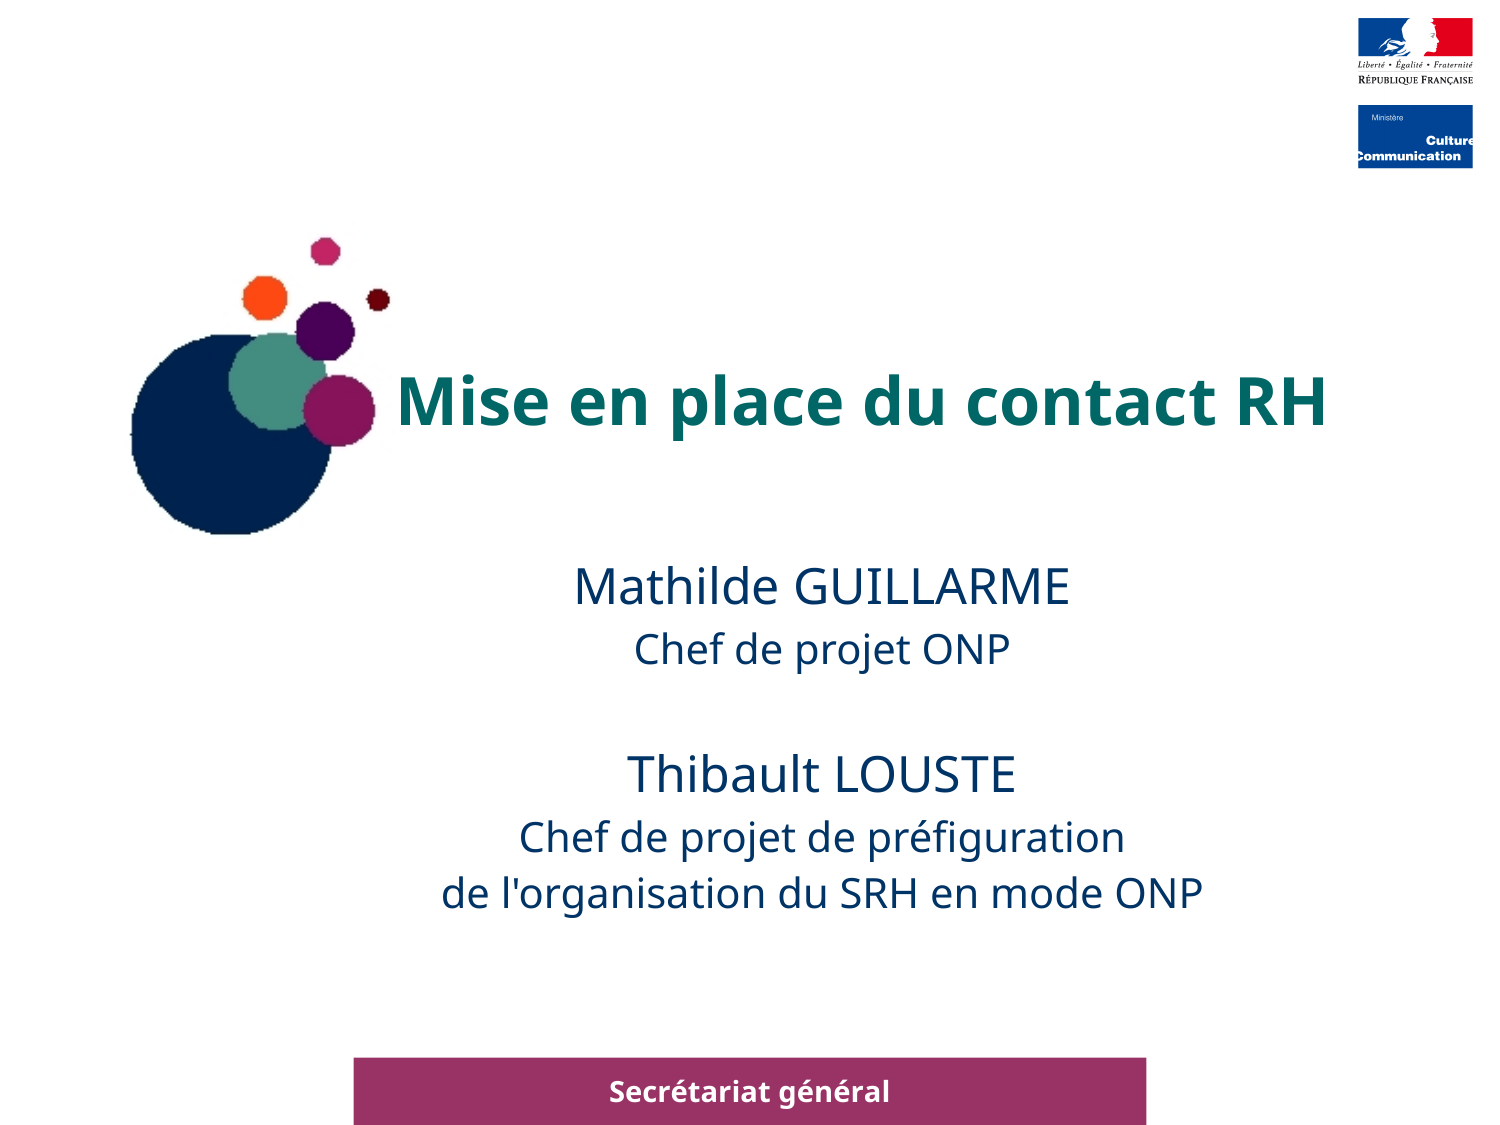

# Mise en place du contact RH
Mathilde GUILLARME
Chef de projet ONP
Thibault LOUSTE
Chef de projet de préfiguration
 de l'organisation du SRH en mode ONP